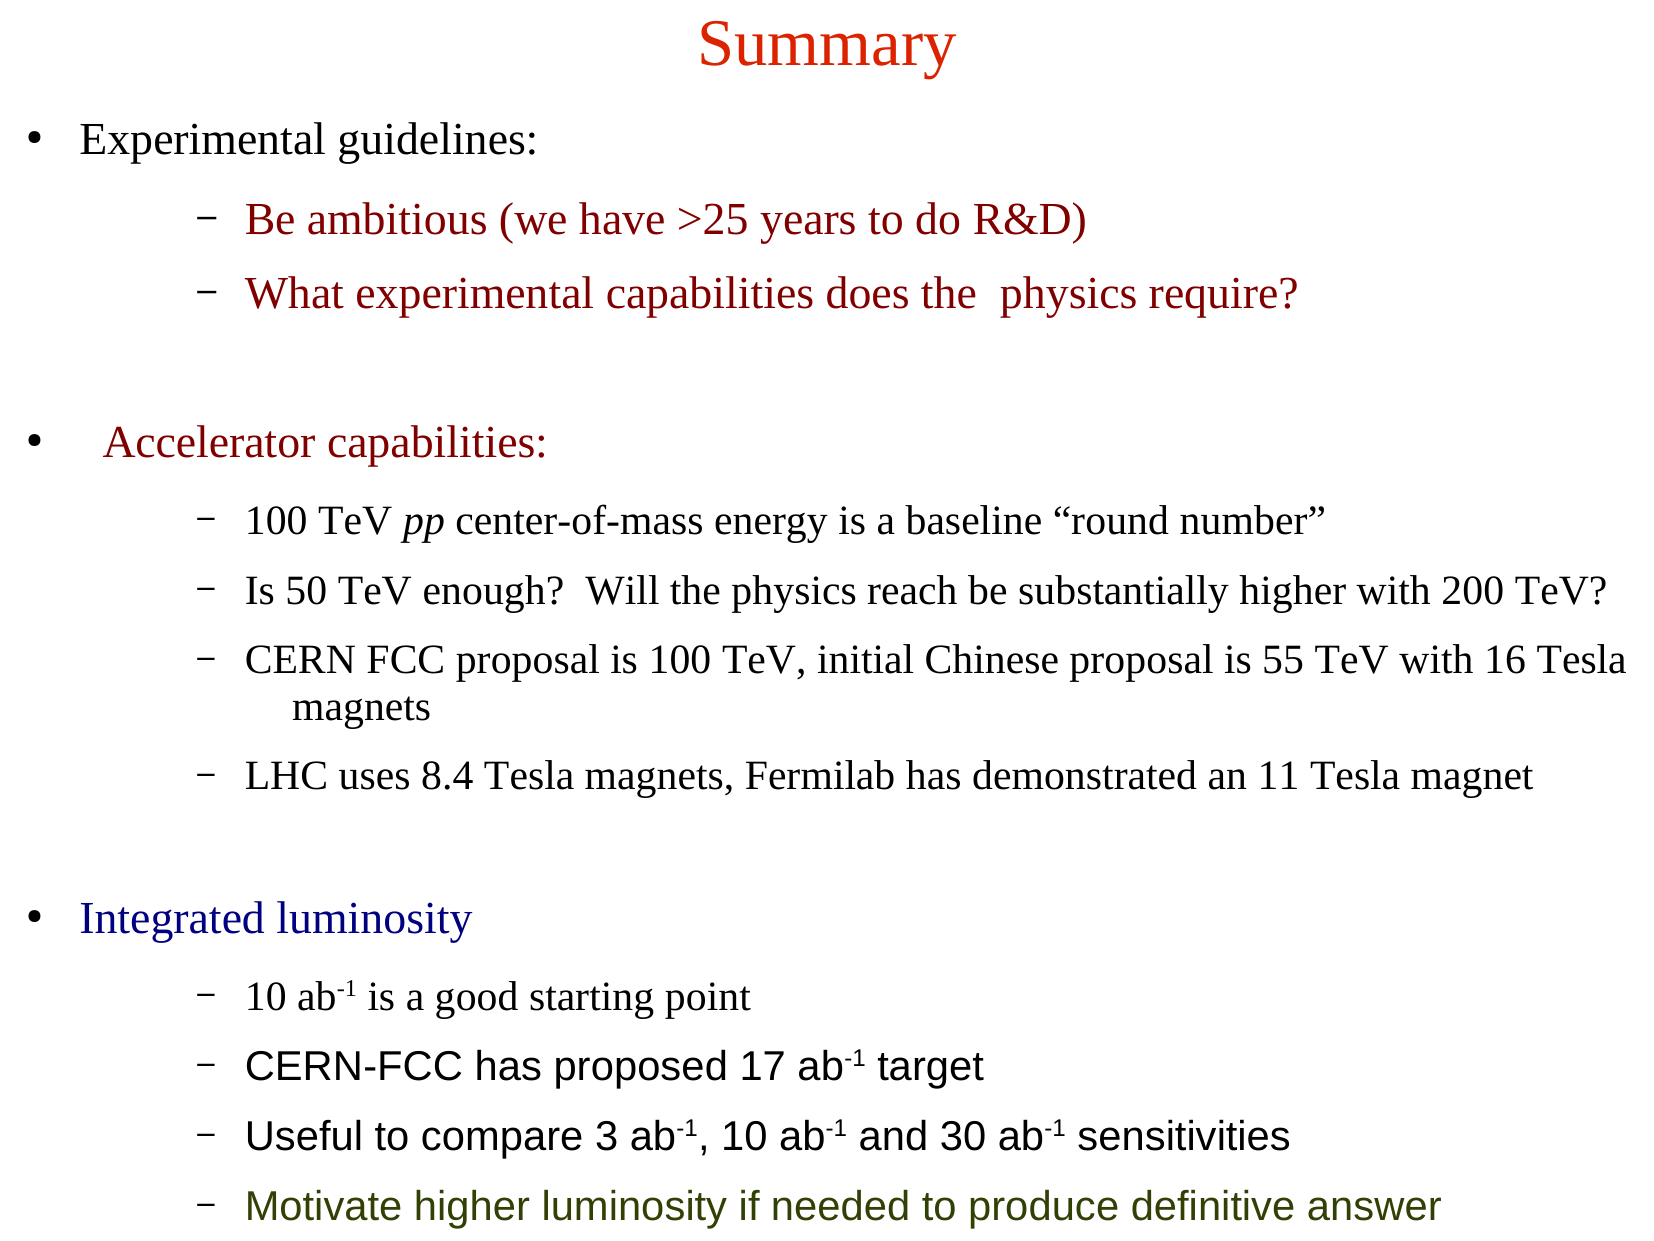

# Summary
Experimental guidelines:
Be ambitious (we have >25 years to do R&D)
What experimental capabilities does the physics require?
 Accelerator capabilities:
100 TeV pp center-of-mass energy is a baseline “round number”
Is 50 TeV enough? Will the physics reach be substantially higher with 200 TeV?
CERN FCC proposal is 100 TeV, initial Chinese proposal is 55 TeV with 16 Tesla magnets
LHC uses 8.4 Tesla magnets, Fermilab has demonstrated an 11 Tesla magnet
Integrated luminosity
10 ab-1 is a good starting point
CERN-FCC has proposed 17 ab-1 target
Useful to compare 3 ab-1, 10 ab-1 and 30 ab-1 sensitivities
Motivate higher luminosity if needed to produce definitive answer